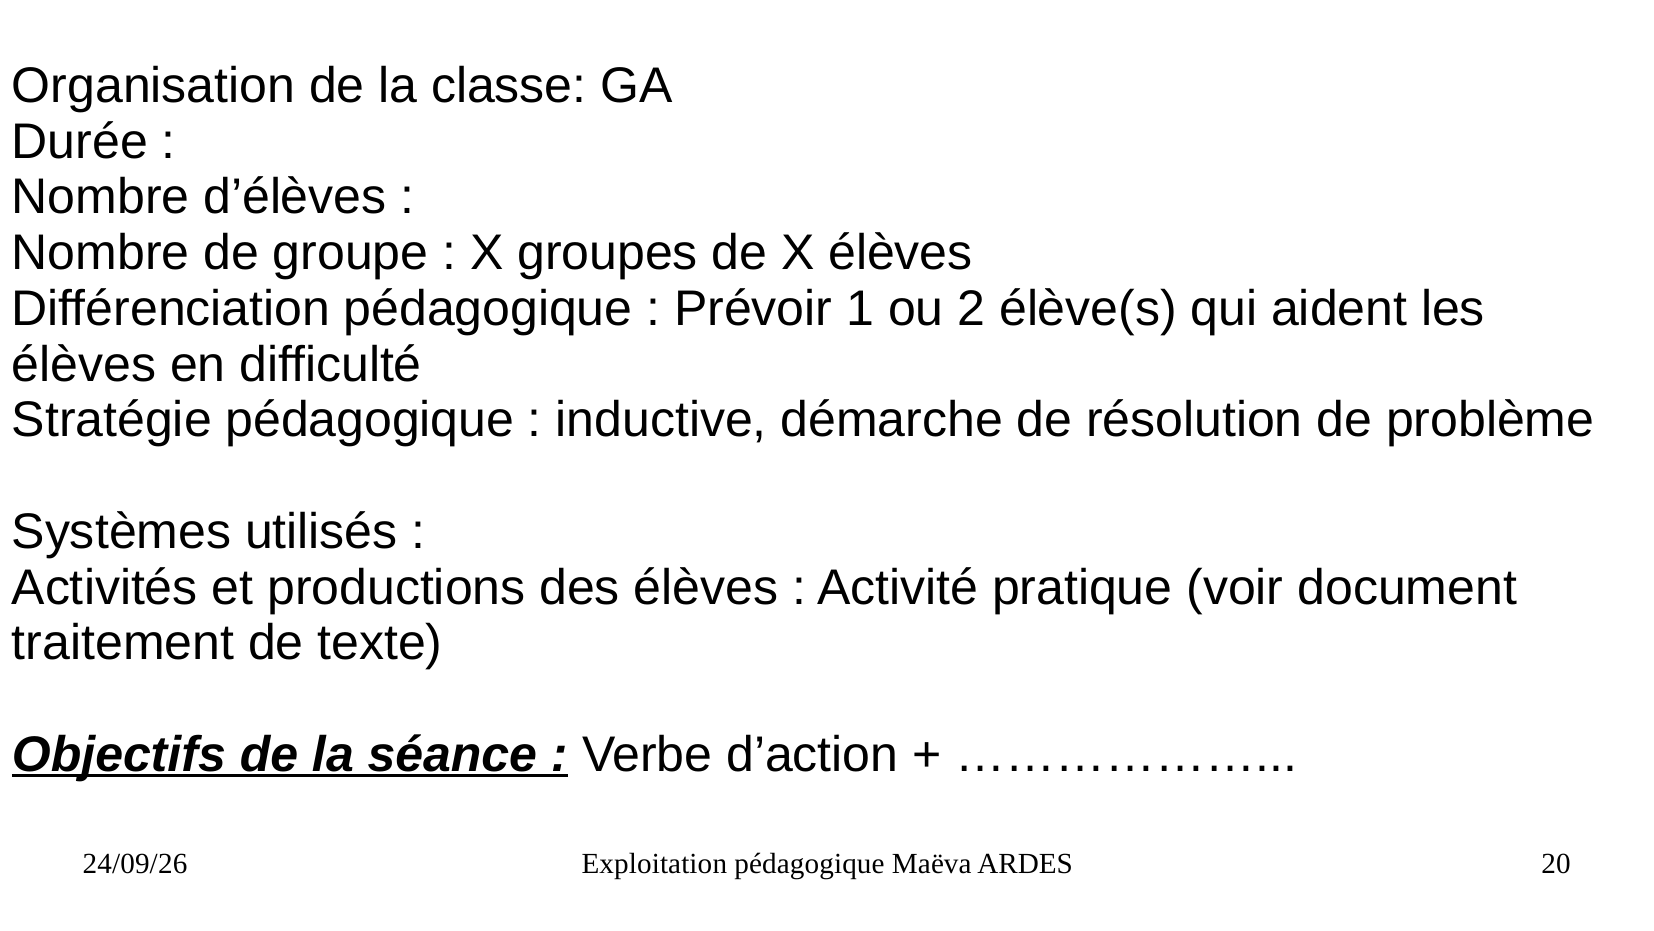

# Organisation de la classe: GA Durée : Nombre d’élèves : Nombre de groupe : X groupes de X élèves Différenciation pédagogique : Prévoir 1 ou 2 élève(s) qui aident les élèves en difficulté Stratégie pédagogique : inductive, démarche de résolution de problème Systèmes utilisés : Activités et productions des élèves : Activité pratique (voir document traitement de texte) Objectifs de la séance : Verbe d’action + ………………...
Exploitation pédagogique Maëva ARDES
20